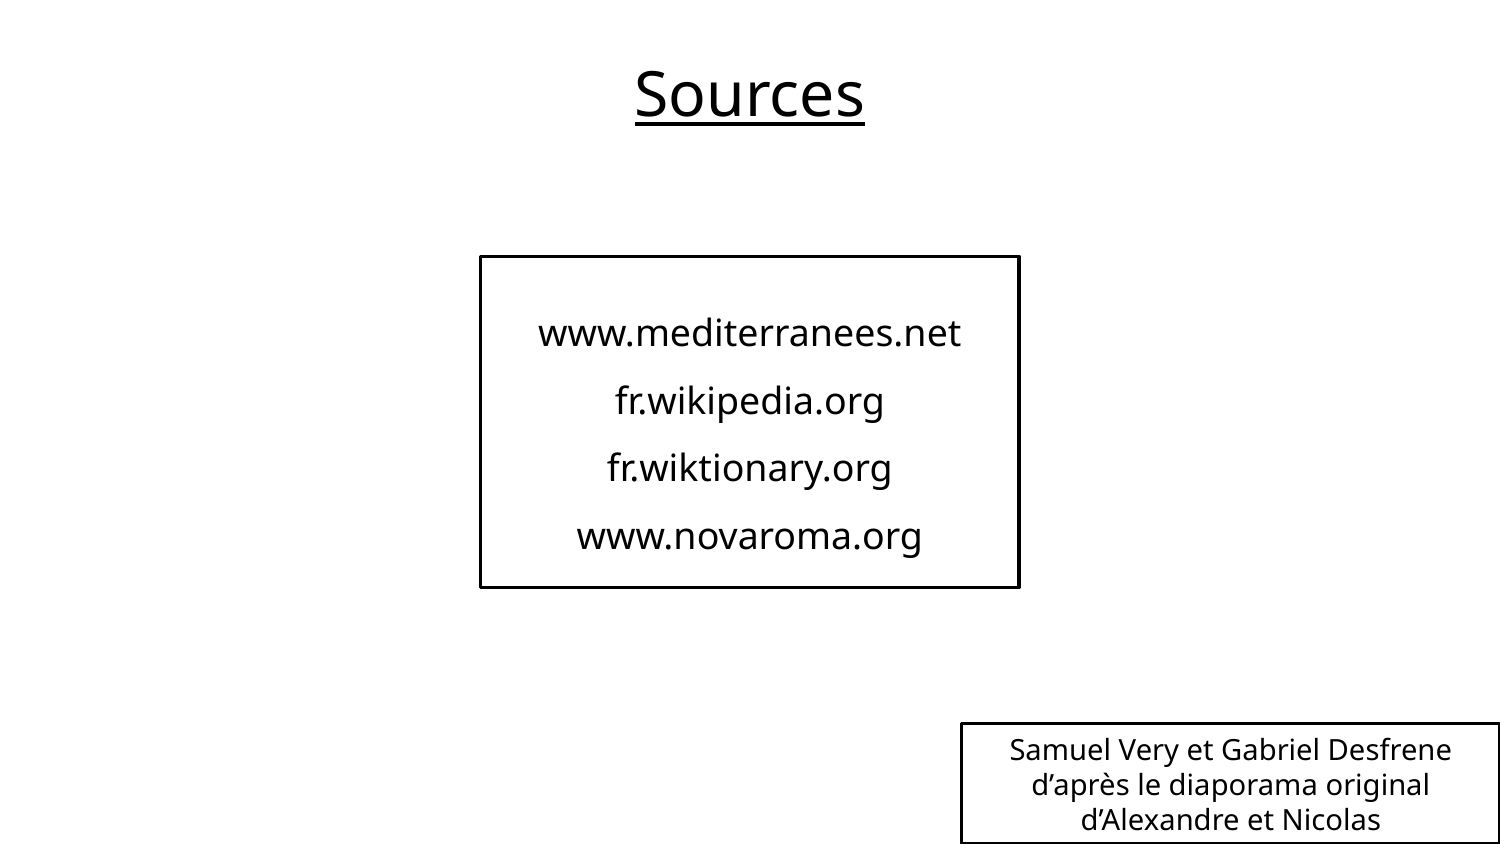

Sources
www.mediterranees.net
fr.wikipedia.org
fr.wiktionary.org
www.novaroma.org
Samuel Very et Gabriel Desfrene d’après le diaporama original d’Alexandre et Nicolas